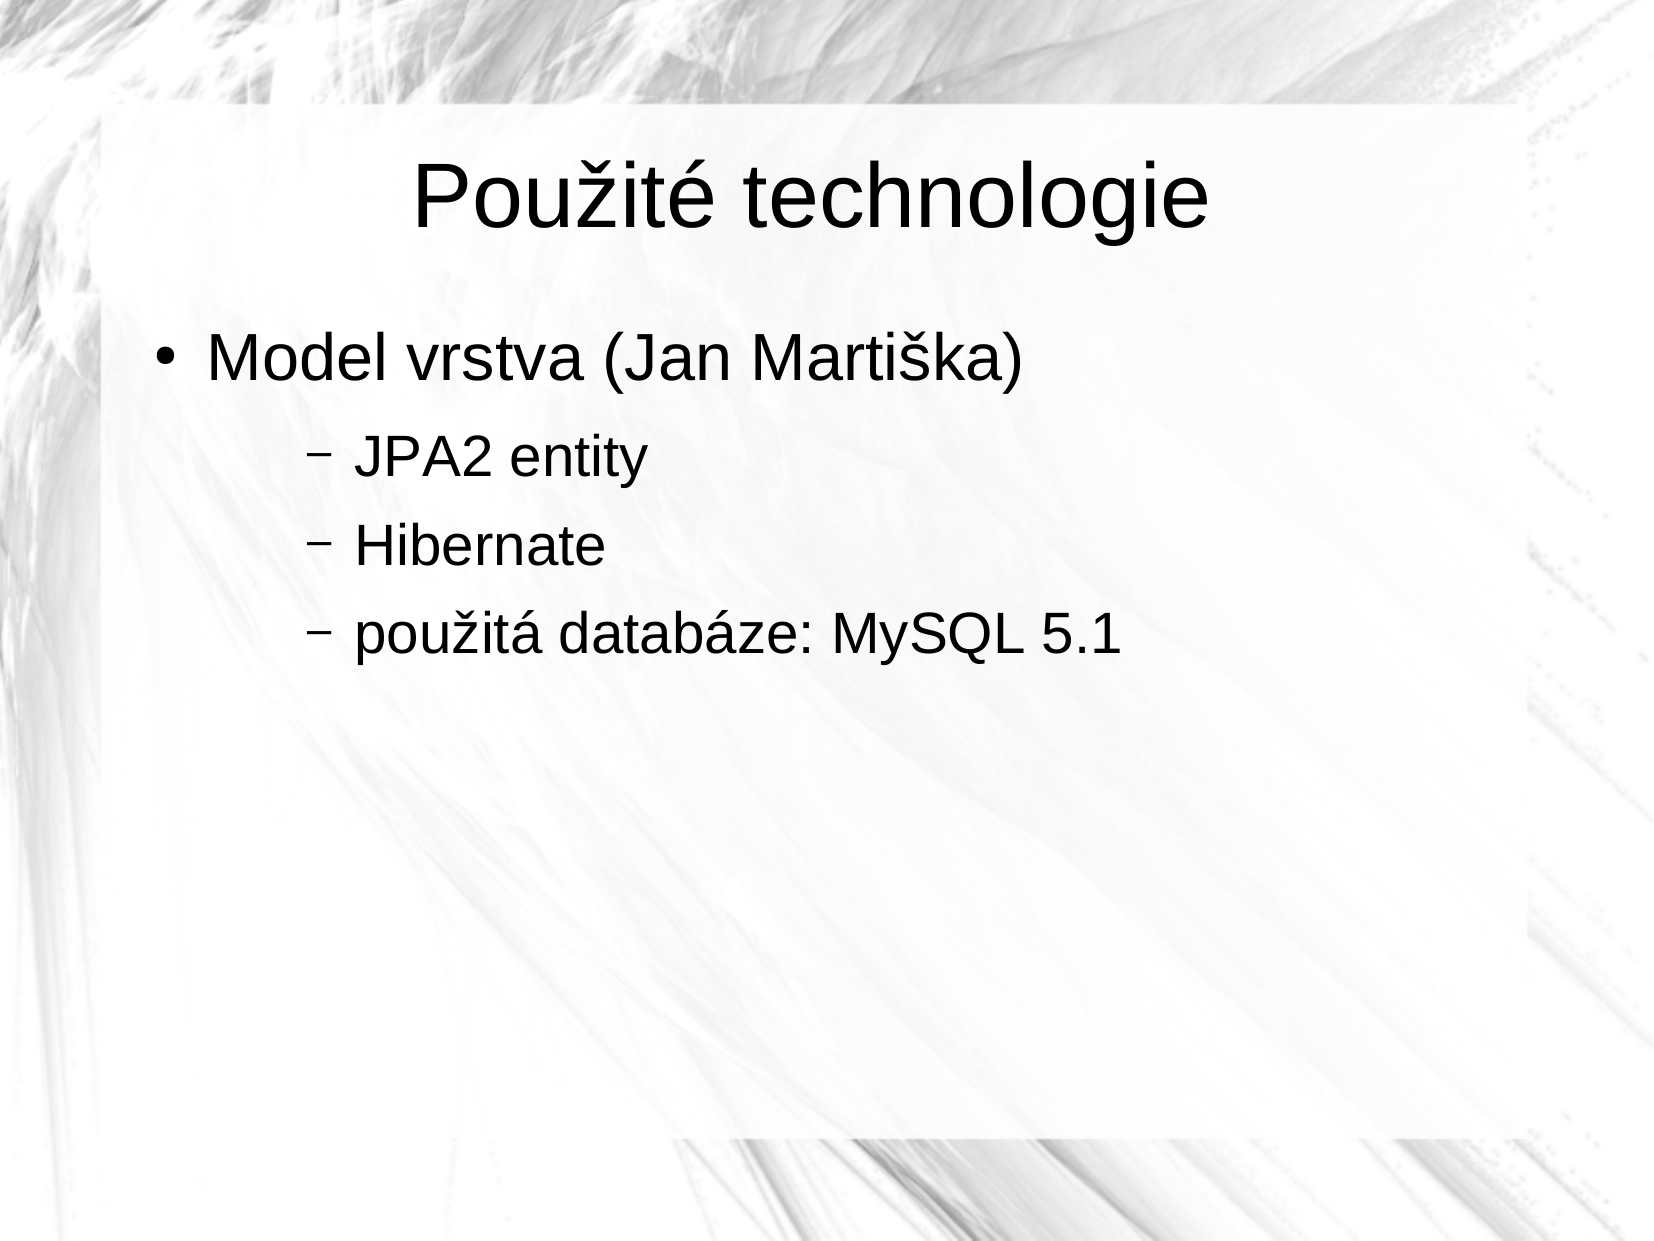

# Použité technologie
Model vrstva (Jan Martiška)
JPA2 entity
Hibernate
použitá databáze: MySQL 5.1